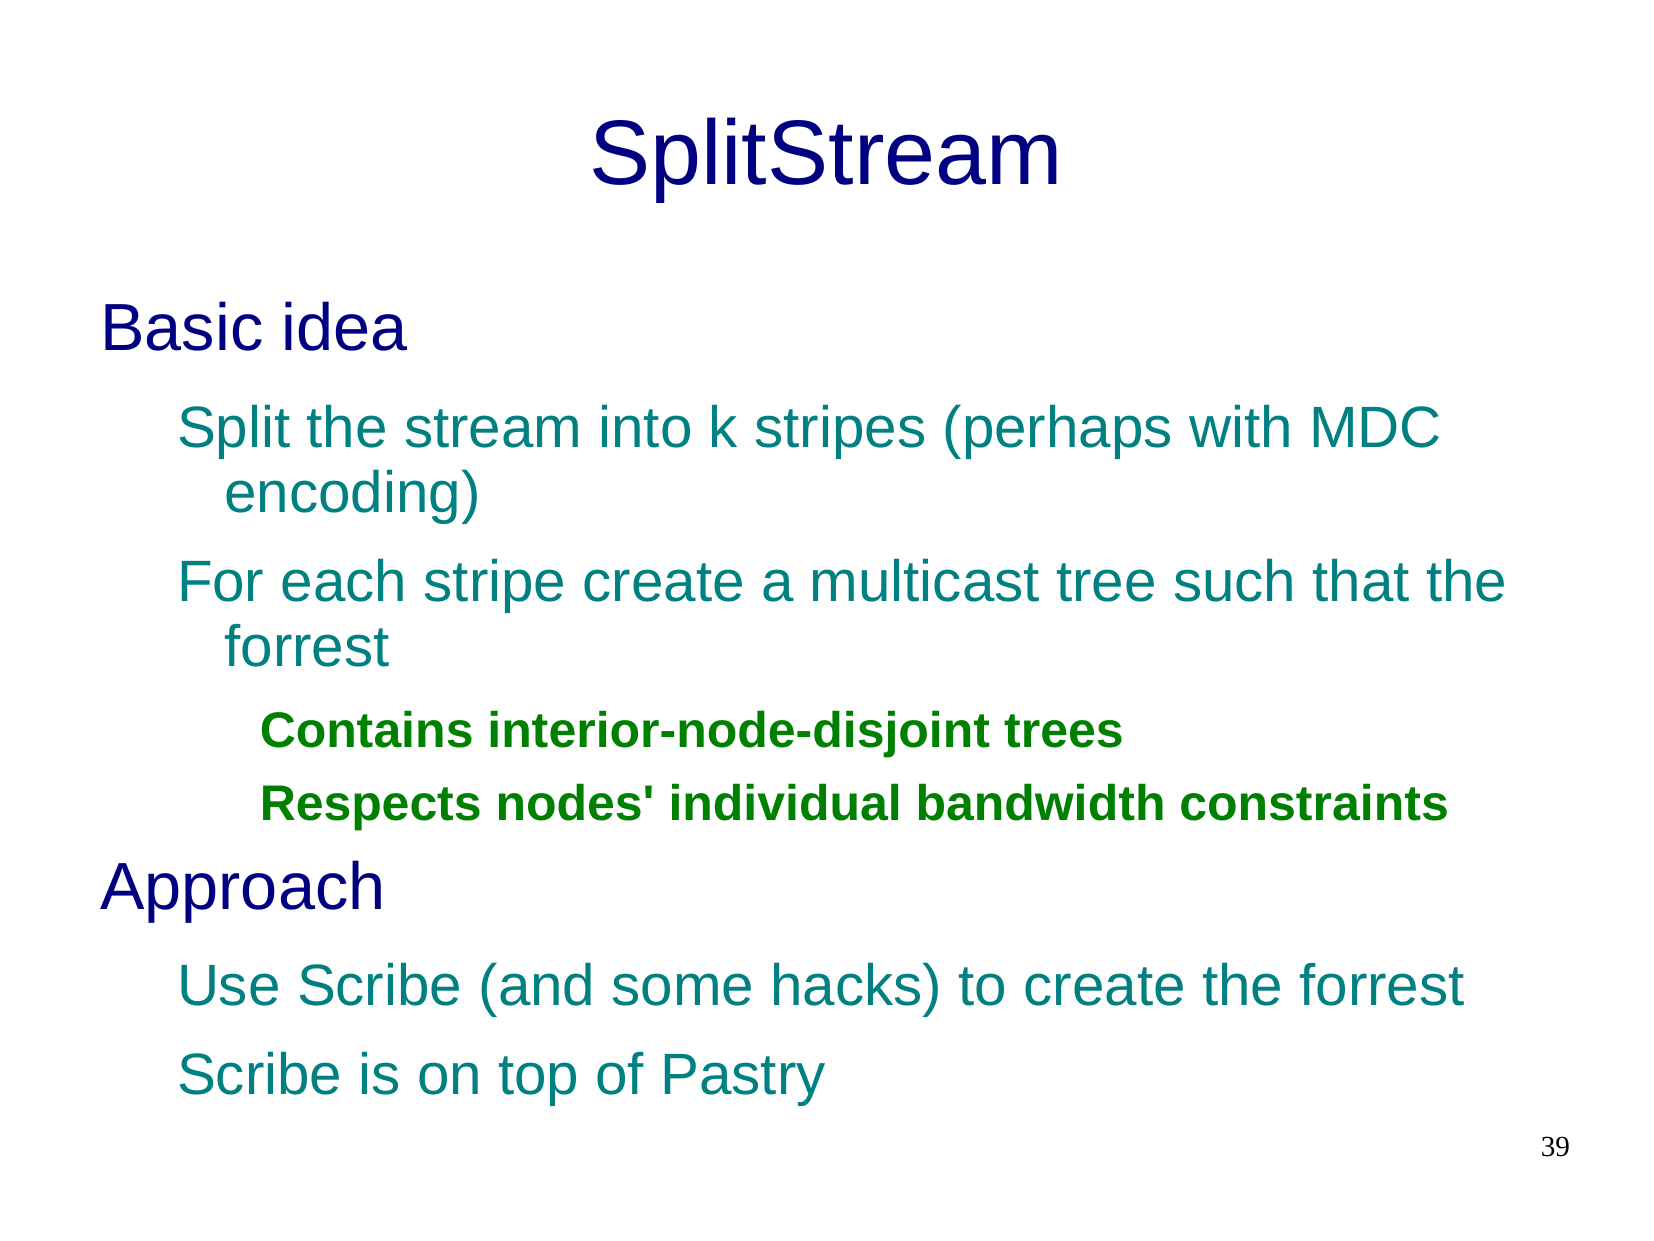

# SplitStream
Basic idea
Split the stream into k stripes (perhaps with MDC encoding)
For each stripe create a multicast tree such that the forrest
Contains interior-node-disjoint trees
Respects nodes' individual bandwidth constraints
Approach
Use Scribe (and some hacks) to create the forrest
Scribe is on top of Pastry
39